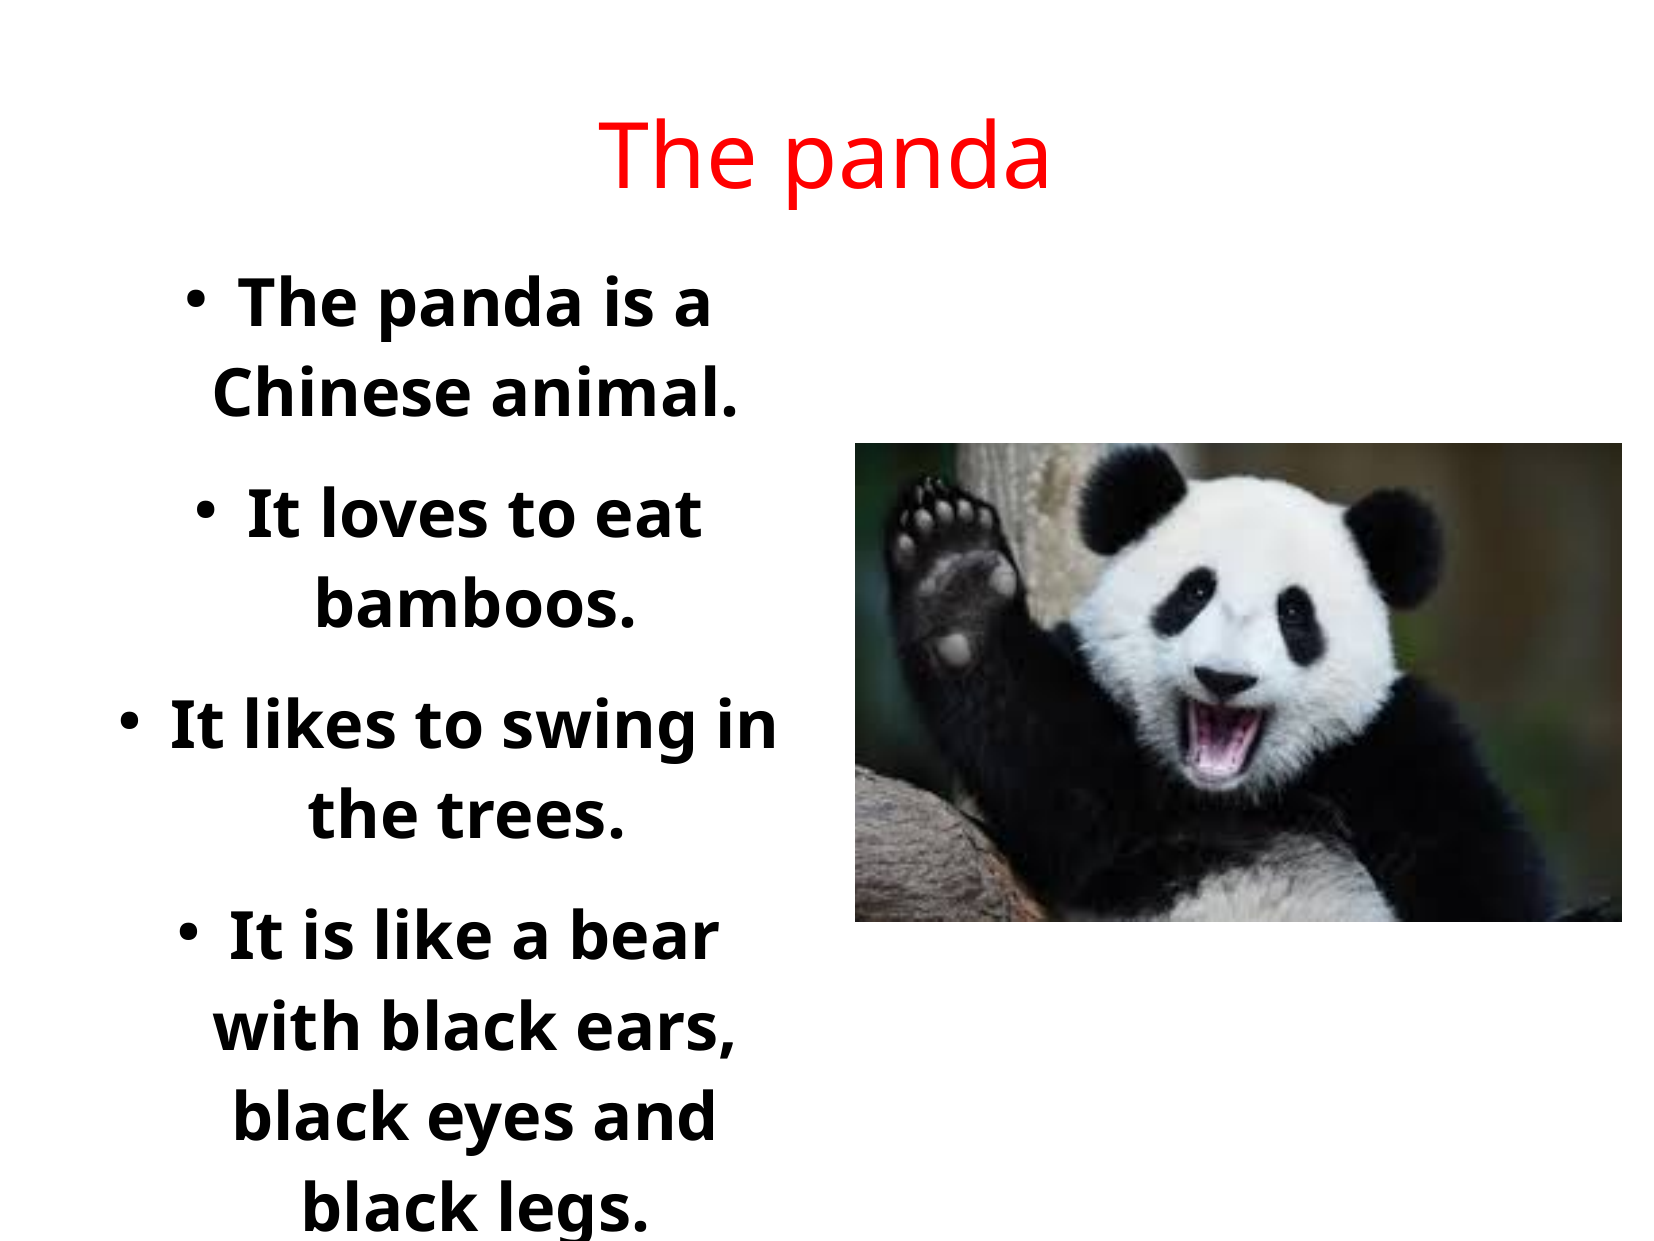

# The panda
The panda is a Chinese animal.
It loves to eat bamboos.
It likes to swing in the trees.
It is like a bear with black ears, black eyes and black legs.